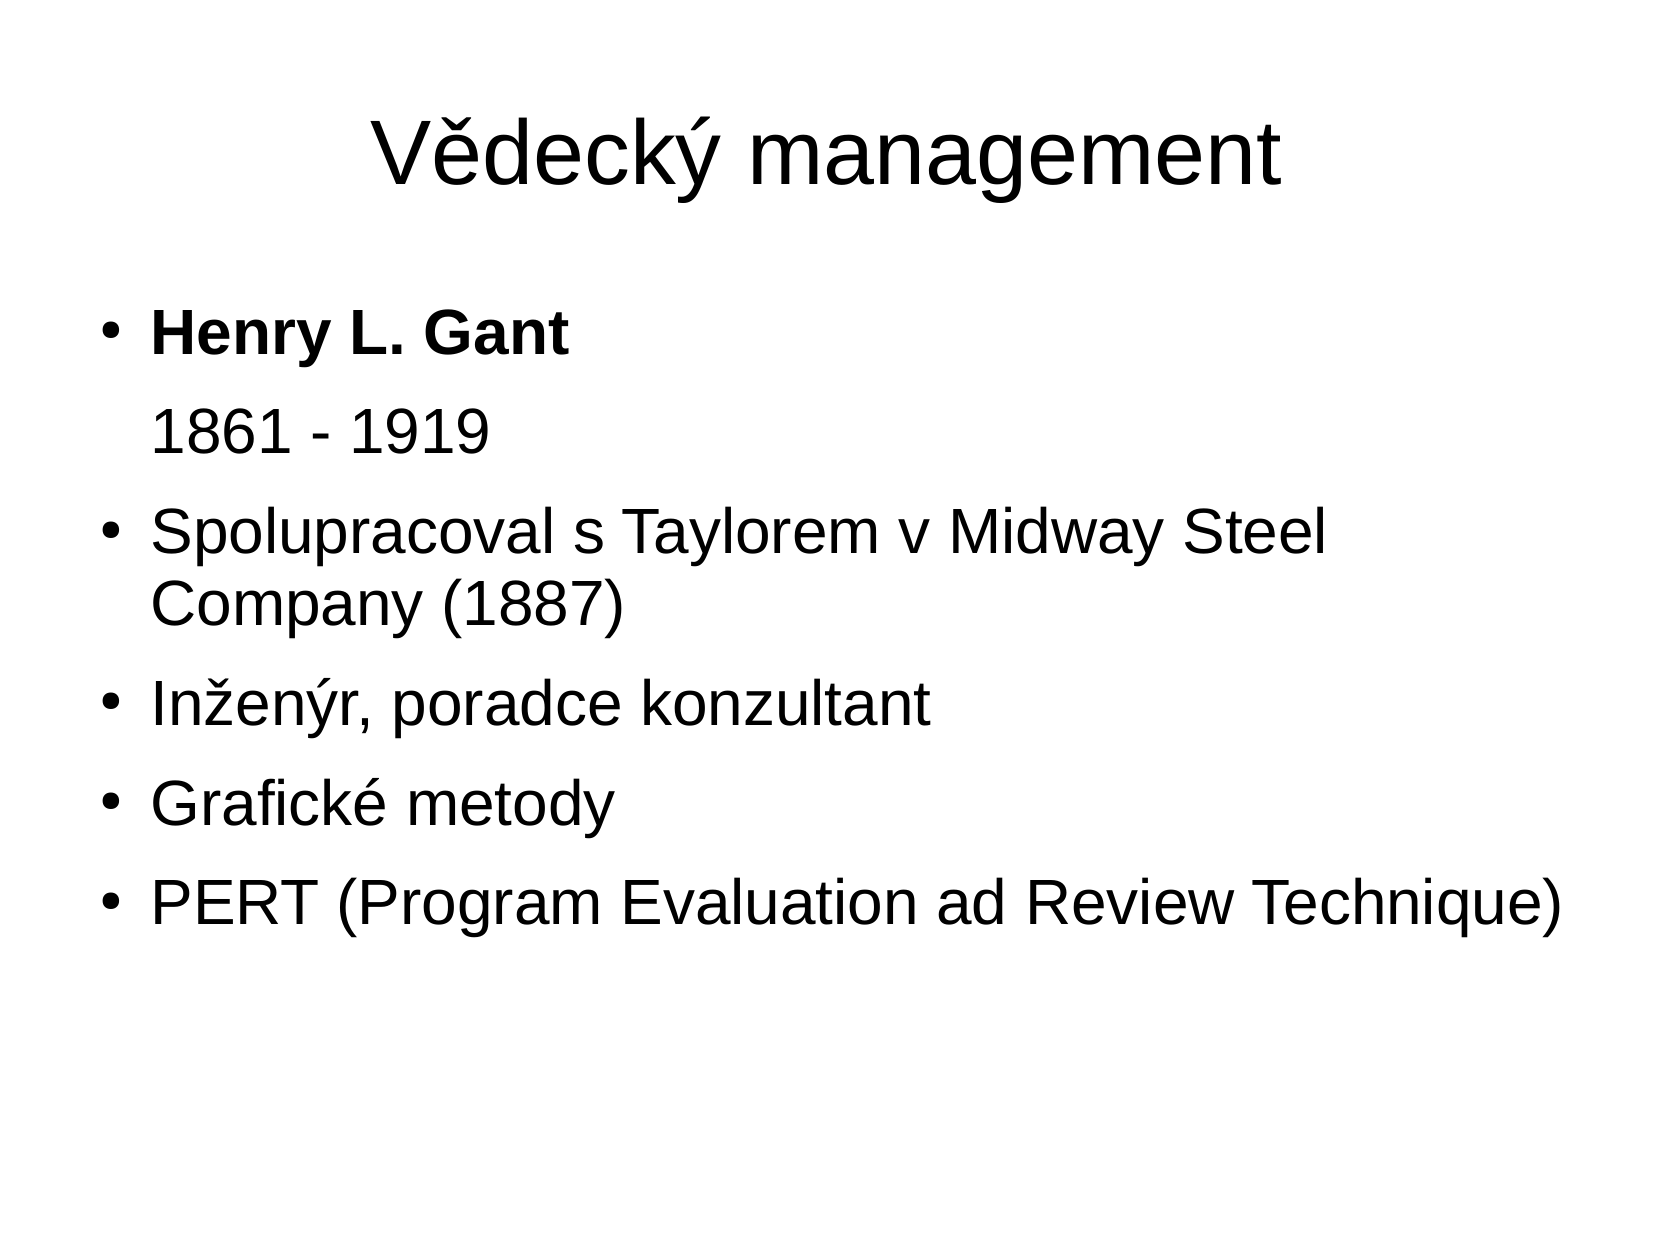

# Vědecký management
Henry L. Gant
1861 - 1919
Spolupracoval s Taylorem v Midway Steel Company (1887)
Inženýr, poradce konzultant
Grafické metody
PERT (Program Evaluation ad Review Technique)